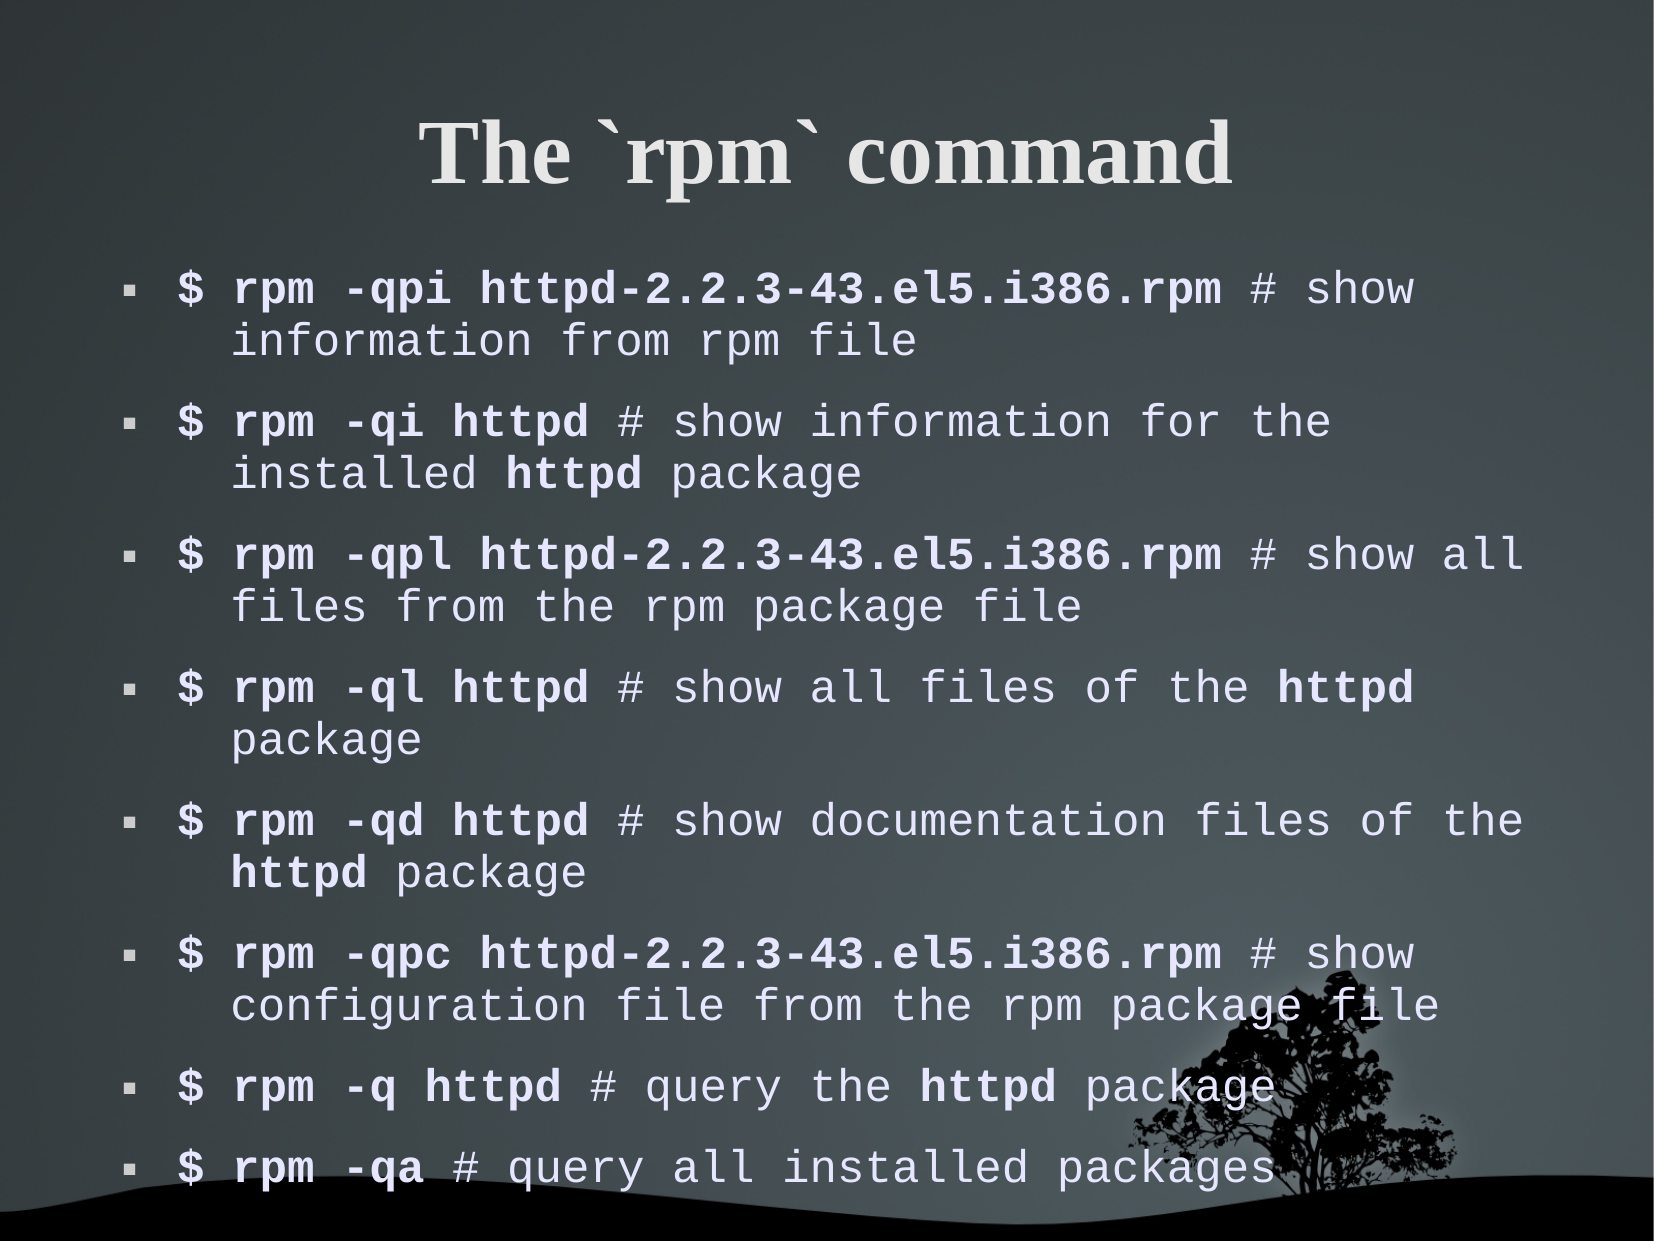

The `rpm` command
# $ rpm -qpi httpd-2.2.3-43.el5.i386.rpm # show information from rpm file
$ rpm -qi httpd # show information for the installed httpd package
$ rpm -qpl httpd-2.2.3-43.el5.i386.rpm # show all files from the rpm package file
$ rpm -ql httpd # show all files of the httpd package
$ rpm -qd httpd # show documentation files of the httpd package
$ rpm -qpc httpd-2.2.3-43.el5.i386.rpm # show configuration file from the rpm package file
$ rpm -q httpd # query the httpd package
$ rpm -qa # query all installed packages